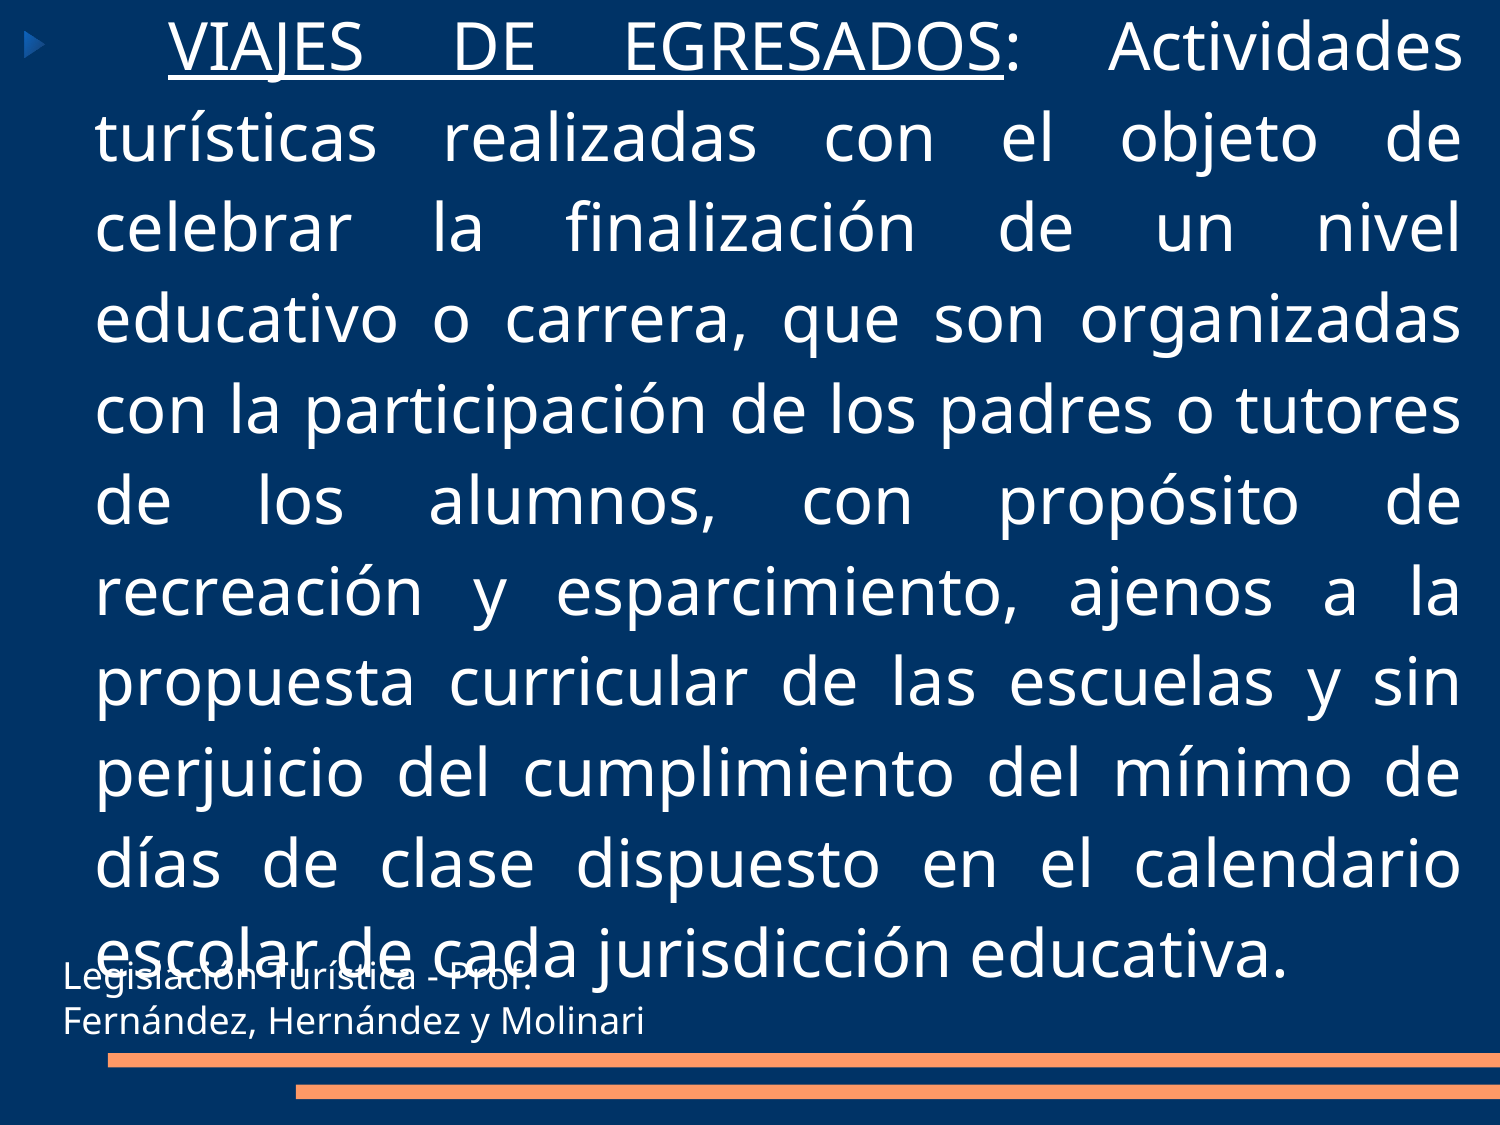

# VIAJES DE EGRESADOS: Actividades turísticas realizadas con el objeto de celebrar la finalización de un nivel educativo o carrera, que son organizadas con la participación de los padres o tutores de los alumnos, con propósito de recreación y esparcimiento, ajenos a la propuesta curricular de las escuelas y sin perjuicio del cumplimiento del mínimo de días de clase dispuesto en el calendario escolar de cada jurisdicción educativa.
Legislación Turística - Prof. Fernández, Hernández y Molinari